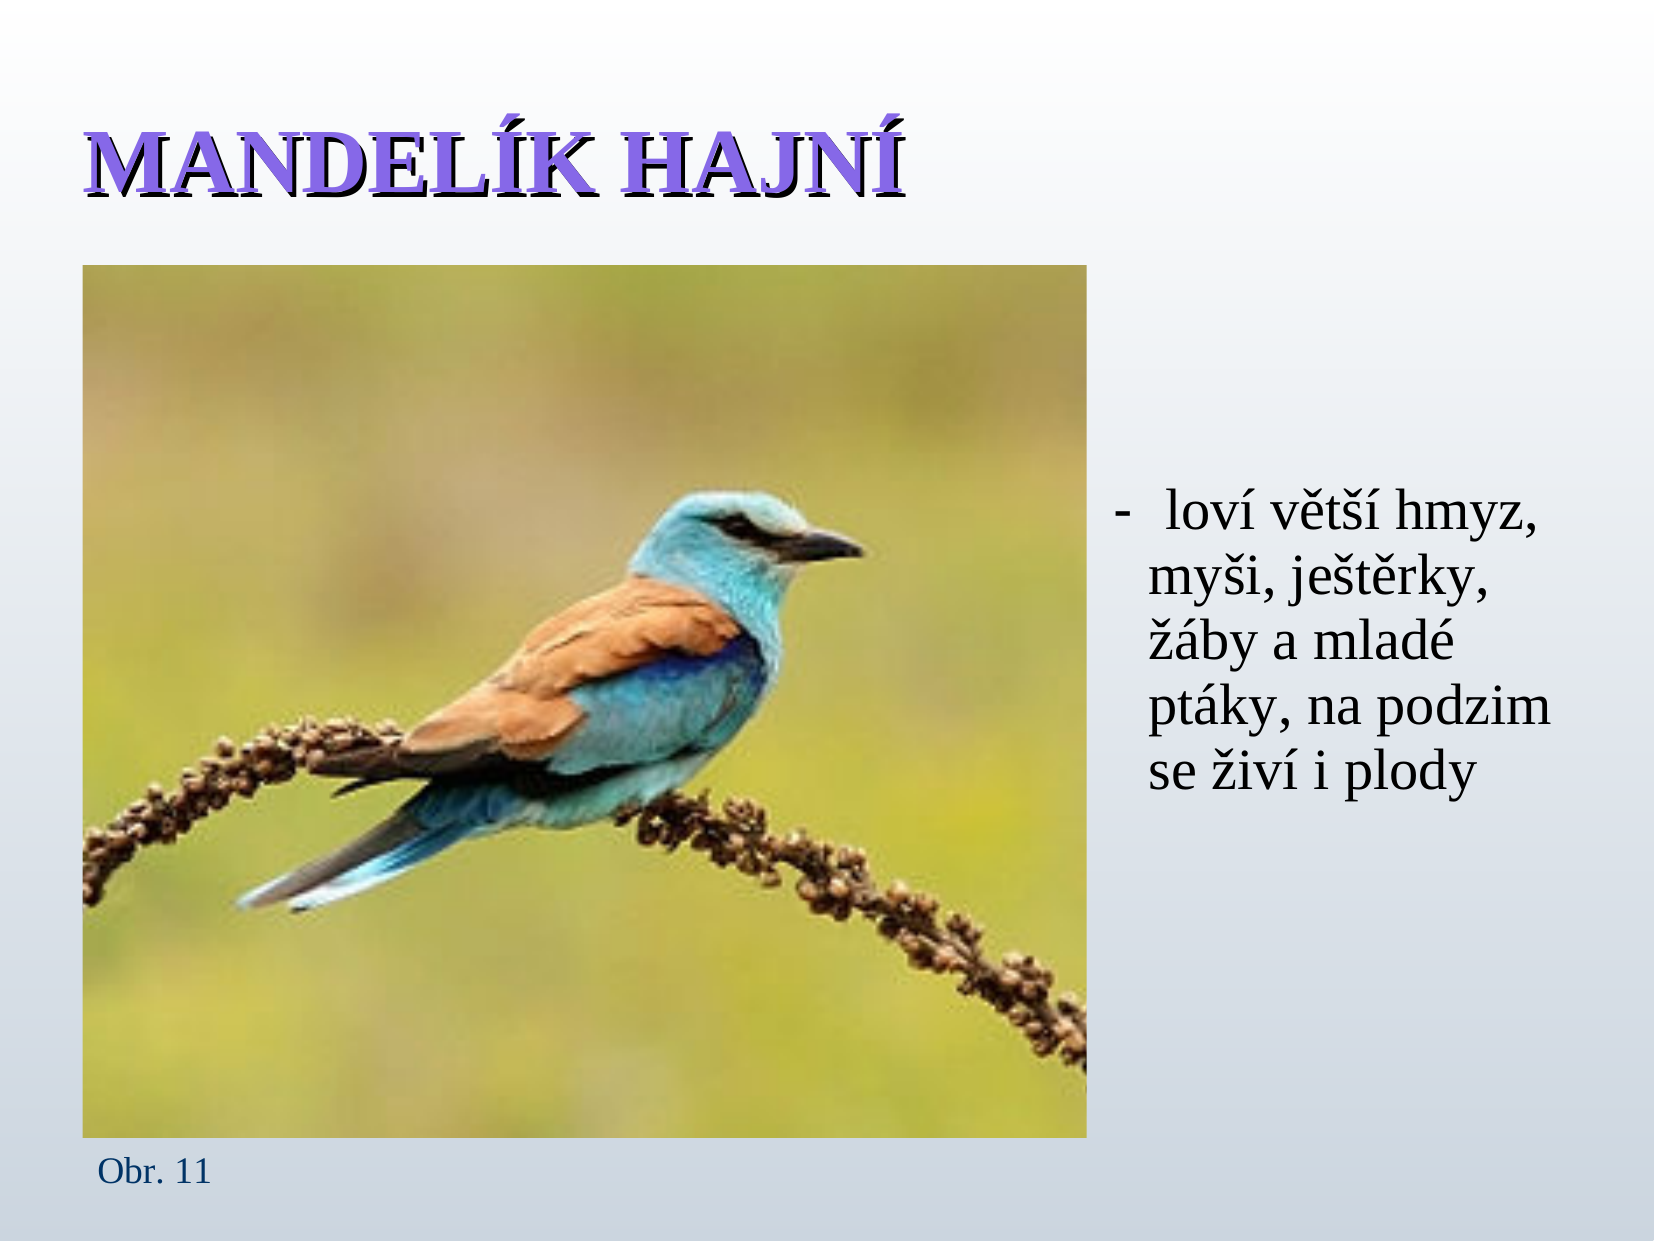

# MANDELÍK HAJNÍ
- loví větší hmyz, myši, ještěrky, žáby a mladé ptáky, na podzim se živí i plody
Obr. 11